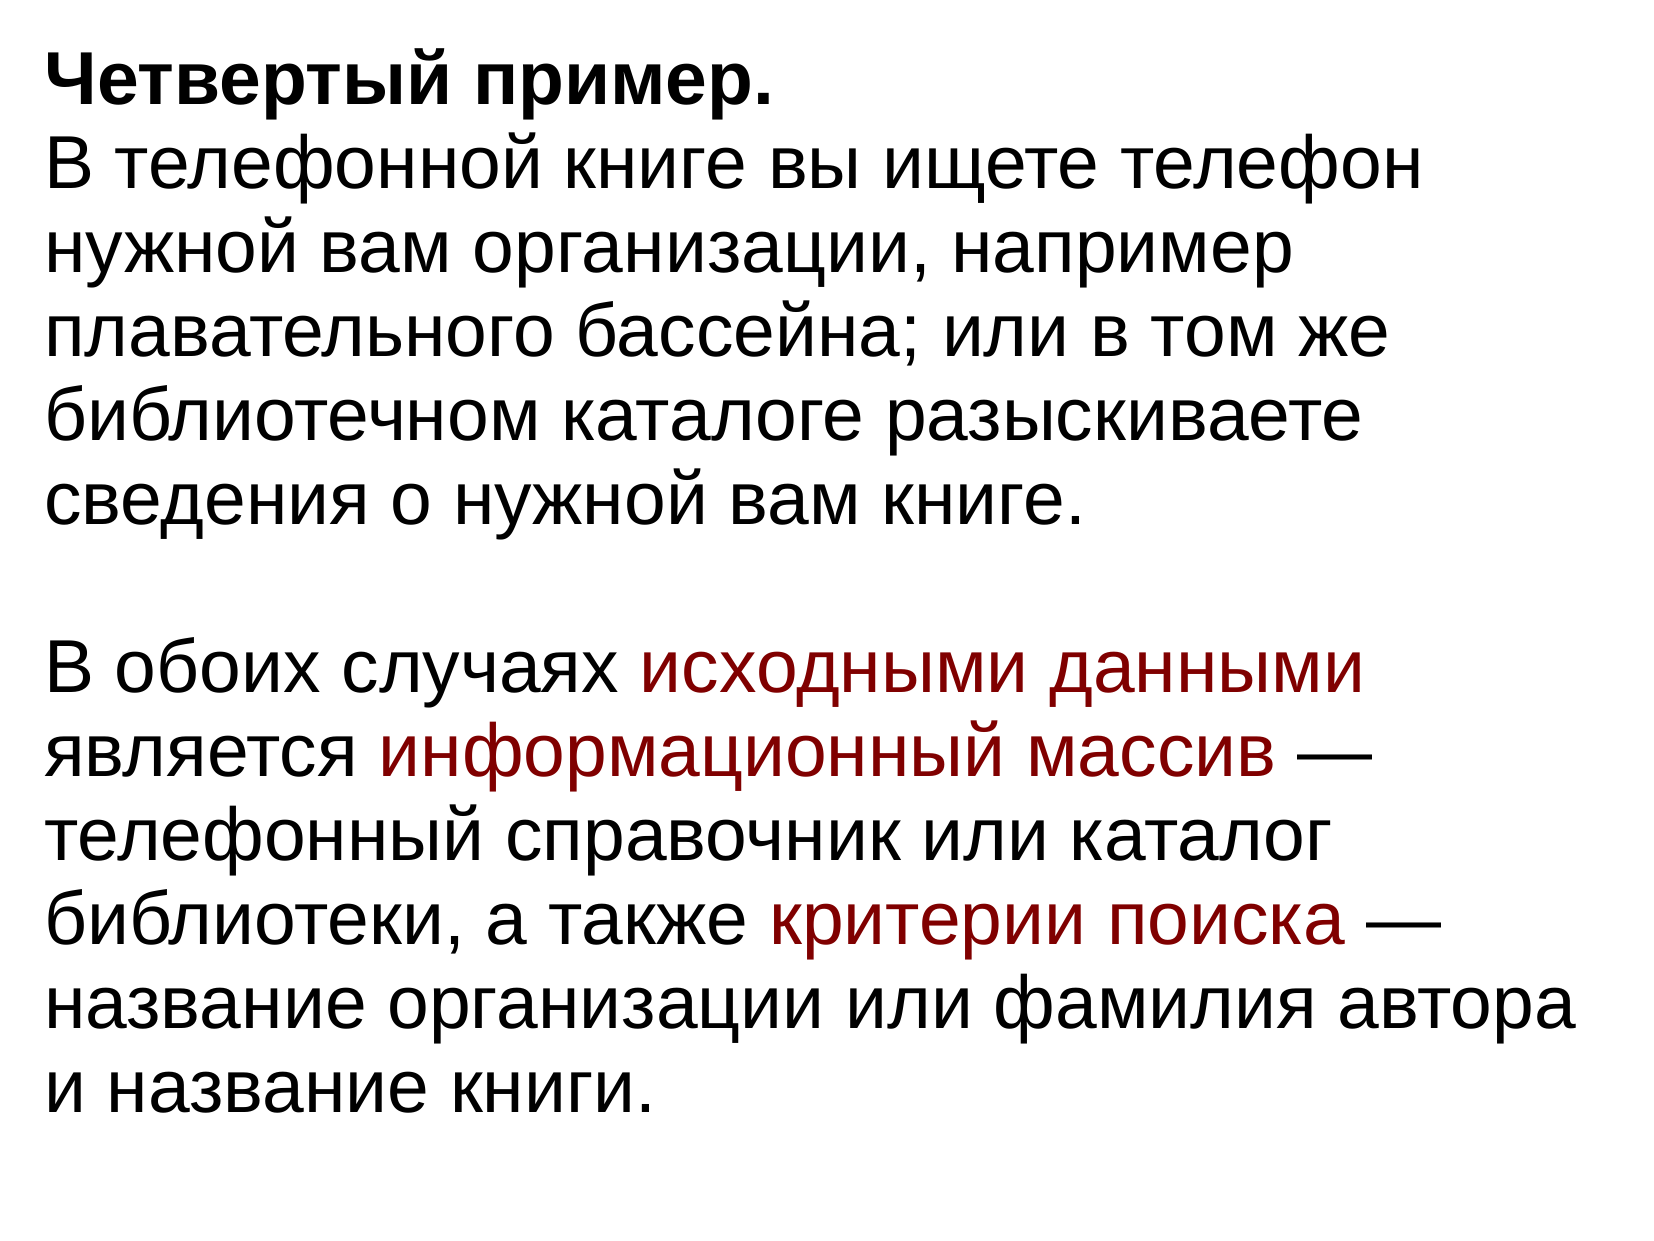

Четвертый пример.
В телефонной книге вы ищете телефон нужной вам организации, например плавательного бассейна; или в том же библиотечном каталоге разыскиваете сведения о нужной вам книге.
В обоих случаях исходными данными является информационный массив — телефонный справочник или каталог библиотеки, а также критерии поиска — название организации или фамилия автора и название книги.